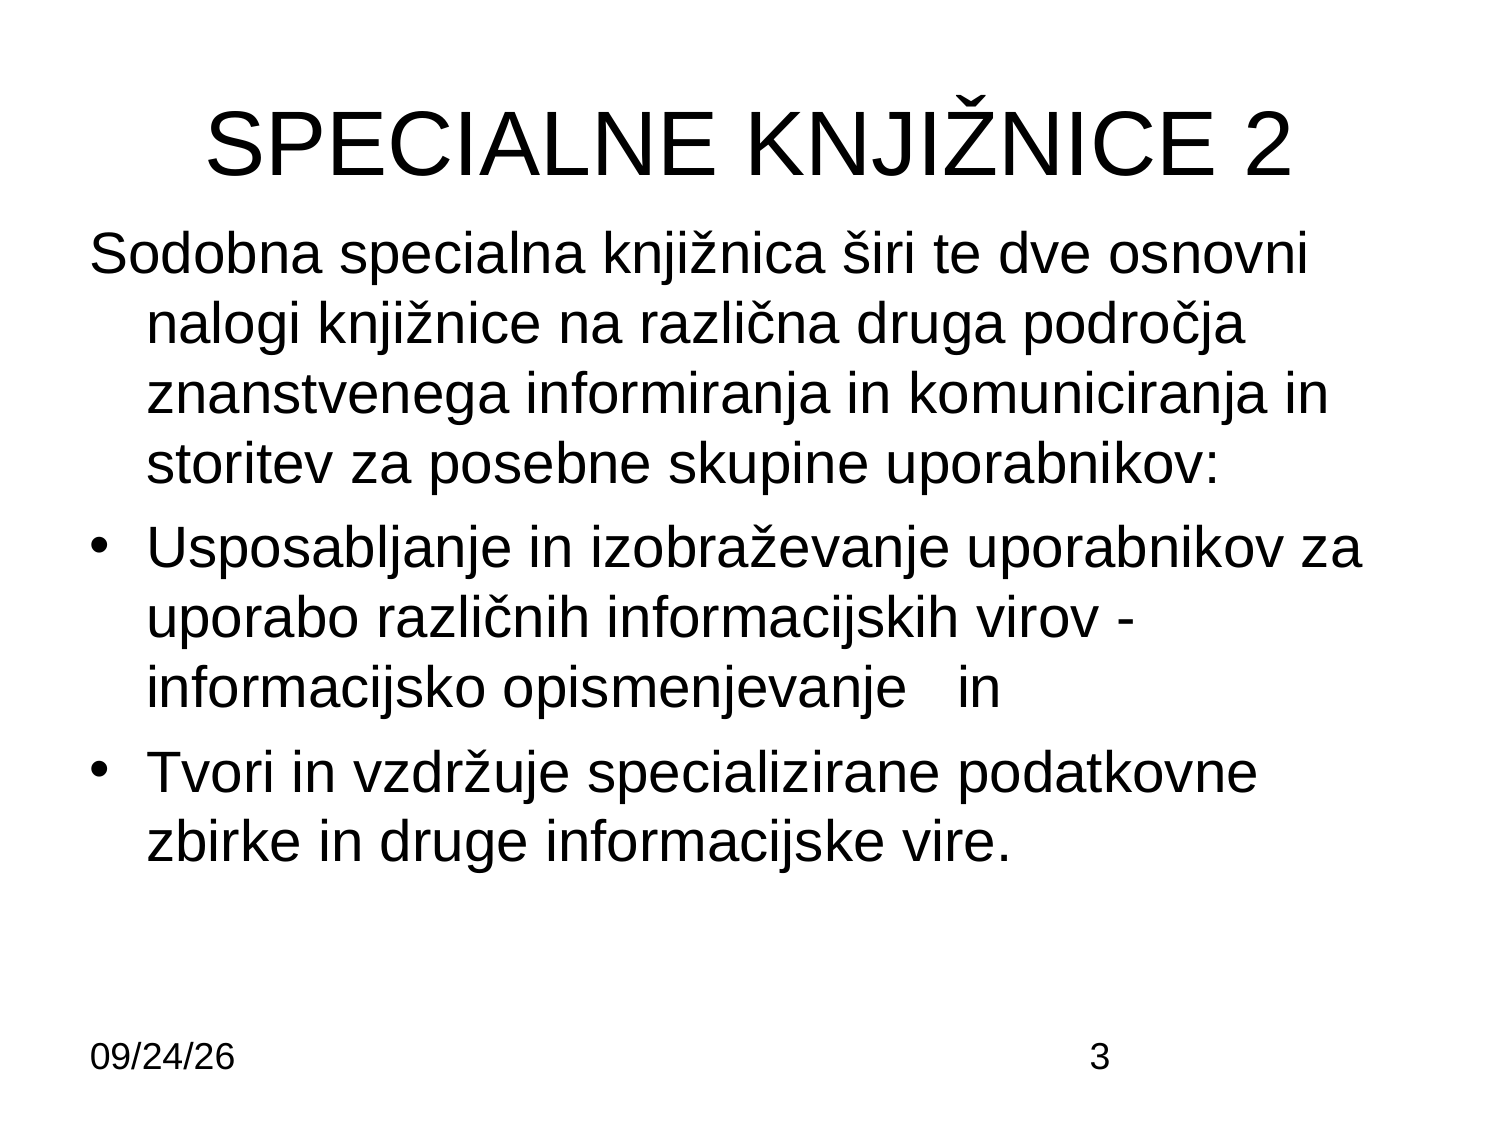

# SPECIALNE KNJIŽNICE 2
Sodobna specialna knjižnica širi te dve osnovni nalogi knjižnice na različna druga področja znanstvenega informiranja in komuniciranja in storitev za posebne skupine uporabnikov:
Usposabljanje in izobraževanje uporabnikov za uporabo različnih informacijskih virov - informacijsko opismenjevanje in
Tvori in vzdržuje specializirane podatkovne zbirke in druge informacijske vire.
3